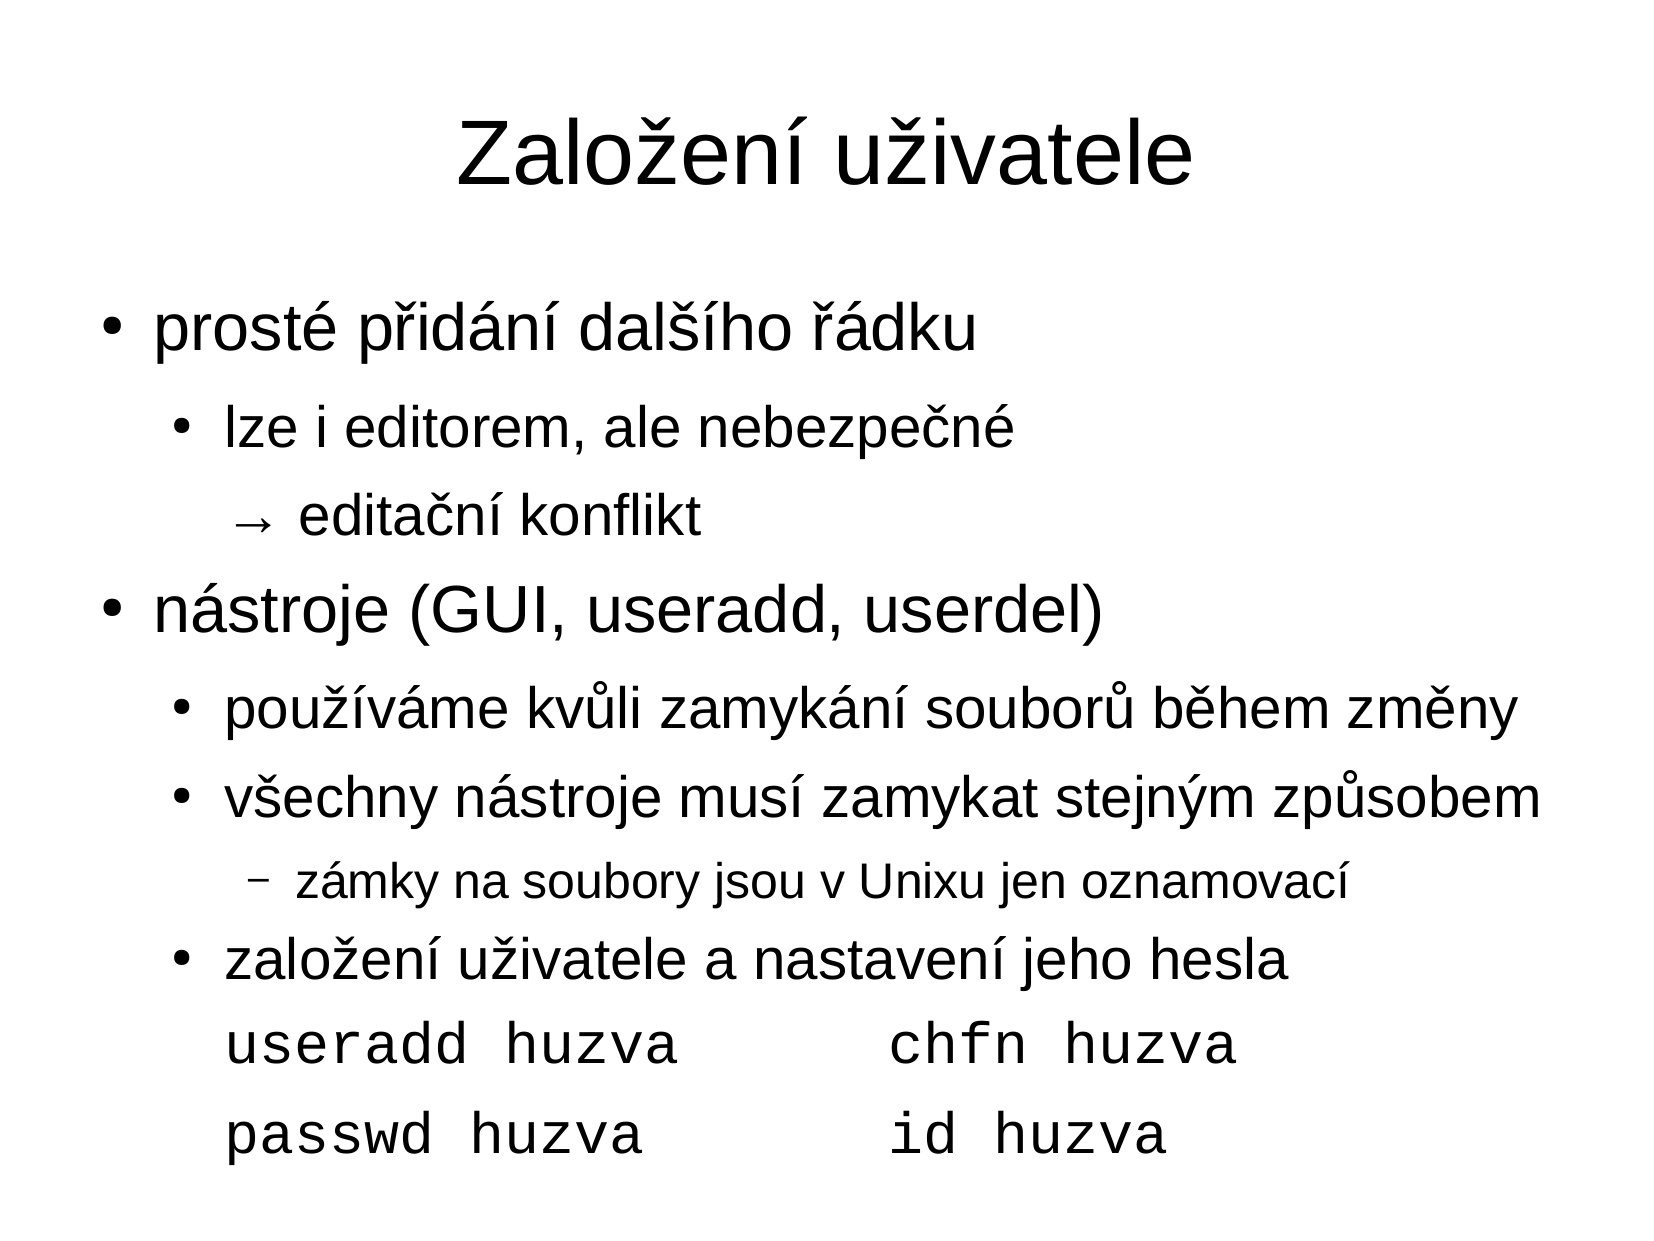

# Založení uživatele
prosté přidání dalšího řádku
lze i editorem, ale nebezpečné
→ editační konflikt
nástroje (GUI, useradd, userdel)
používáme kvůli zamykání souborů během změny
všechny nástroje musí zamykat stejným způsobem
zámky na soubory jsou v Unixu jen oznamovací
založení uživatele a nastavení jeho hesla
useradd huzva			chfn huzva
passwd huzva				id huzva